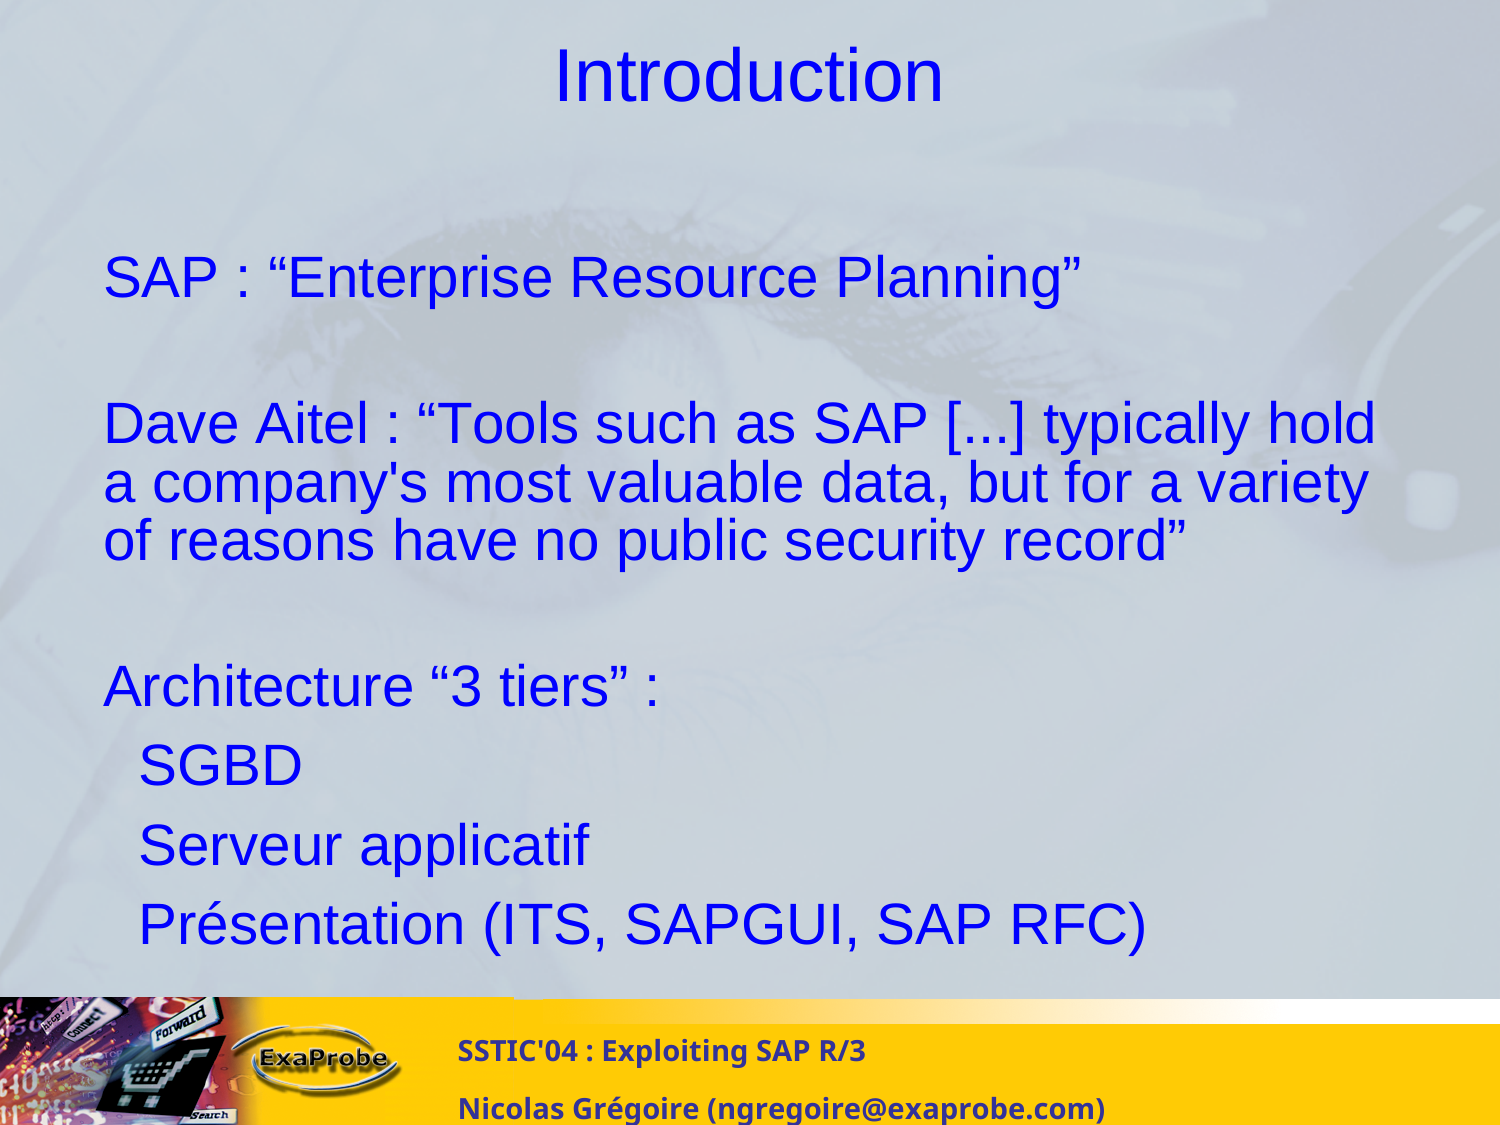

# Introduction
SAP : “Enterprise Resource Planning”
Dave Aitel : “Tools such as SAP [...] typically hold a company's most valuable data, but for a variety of reasons have no public security record”
Architecture “3 tiers” :
SGBD
Serveur applicatif
Présentation (ITS, SAPGUI, SAP RFC)